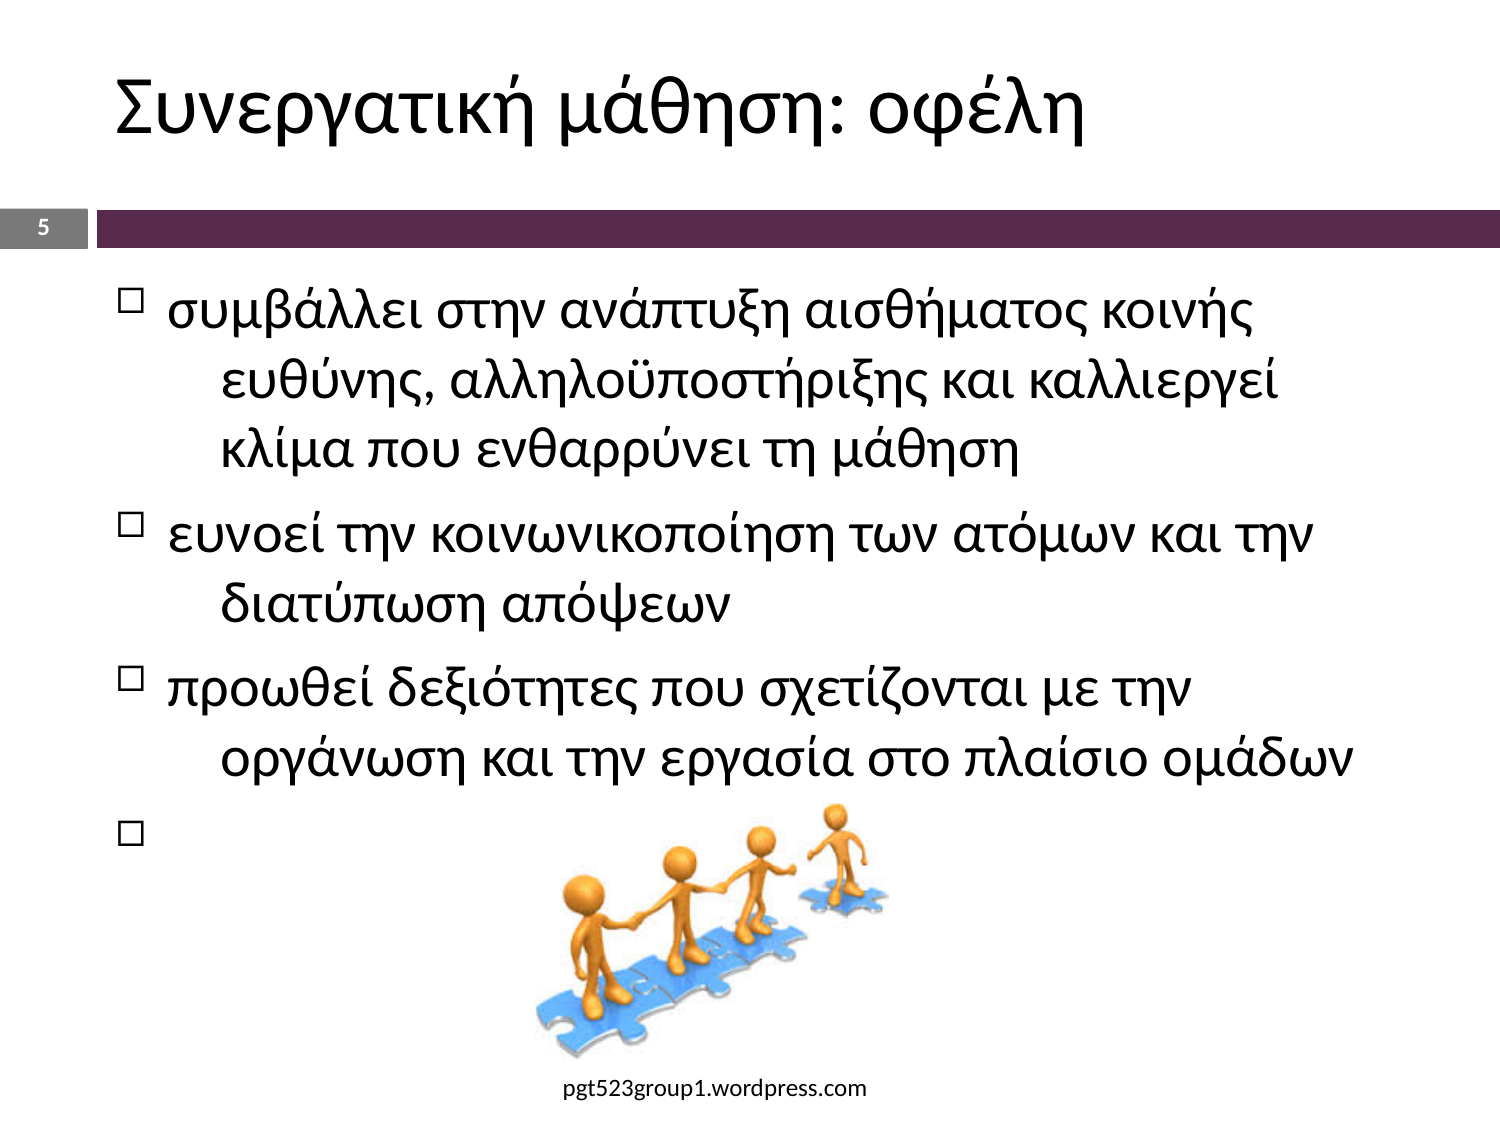

# Συνεργατική μάθηση: οφέλη
5
συμβάλλει στην ανάπτυξη αισθήματος κοινής ευθύνης, αλληλοϋποστήριξης και καλλιεργεί κλίμα που ενθαρρύνει τη μάθηση
ευνοεί την κοινωνικοποίηση των ατόμων και την διατύπωση απόψεων
προωθεί δεξιότητες που σχετίζονται με την οργάνωση και την εργασία στο πλαίσιο ομάδων
pgt523group1.wordpress.com